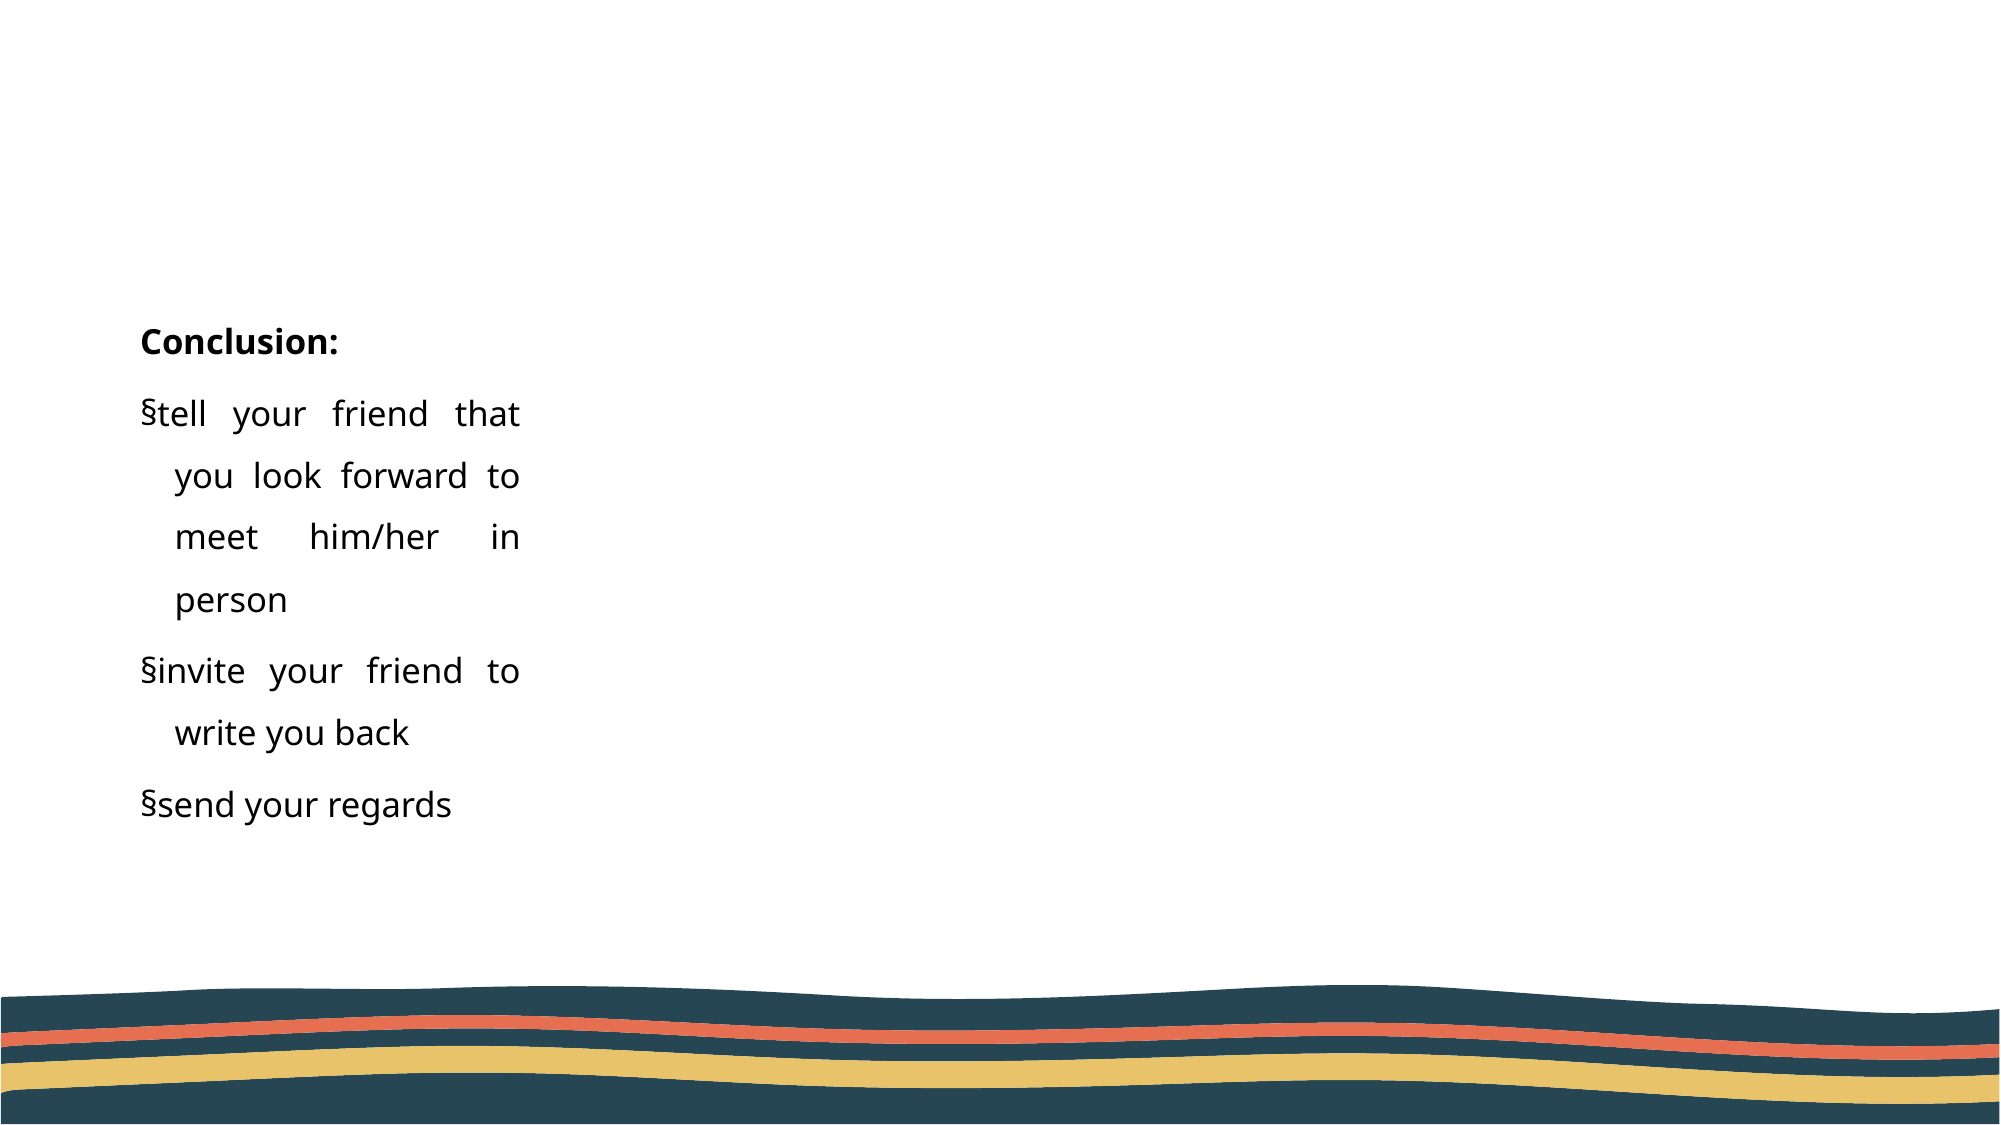

# Conclusion:
tell your friend that you look forward to meet him/her in person
invite your friend to write you back
send your regards